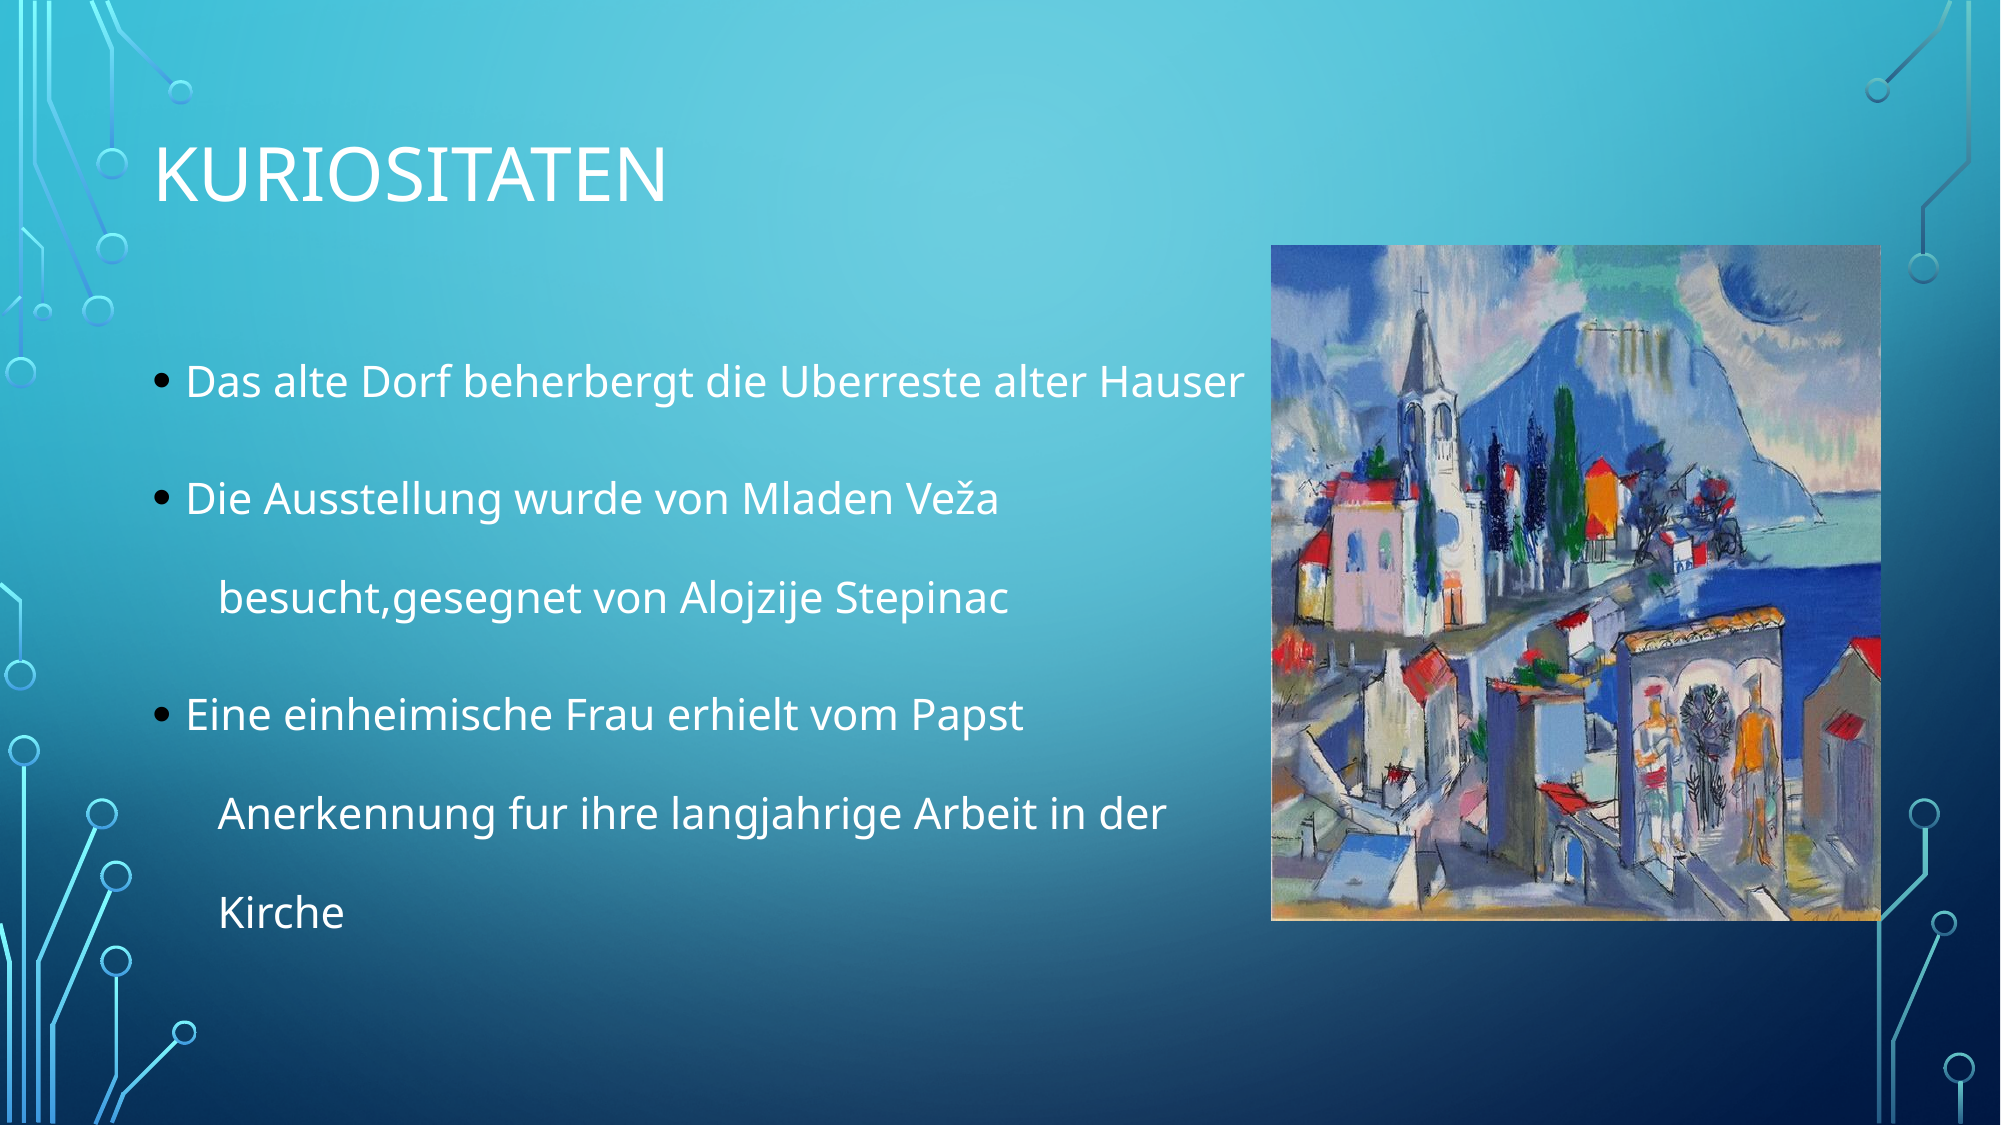

# Kuriositaten
Das alte Dorf beherbergt die Uberreste alter Hauser
Die Ausstellung wurde von Mladen Veža besucht,gesegnet von Alojzije Stepinac
Eine einheimische Frau erhielt vom Papst Anerkennung fur ihre langjahrige Arbeit in der Kirche